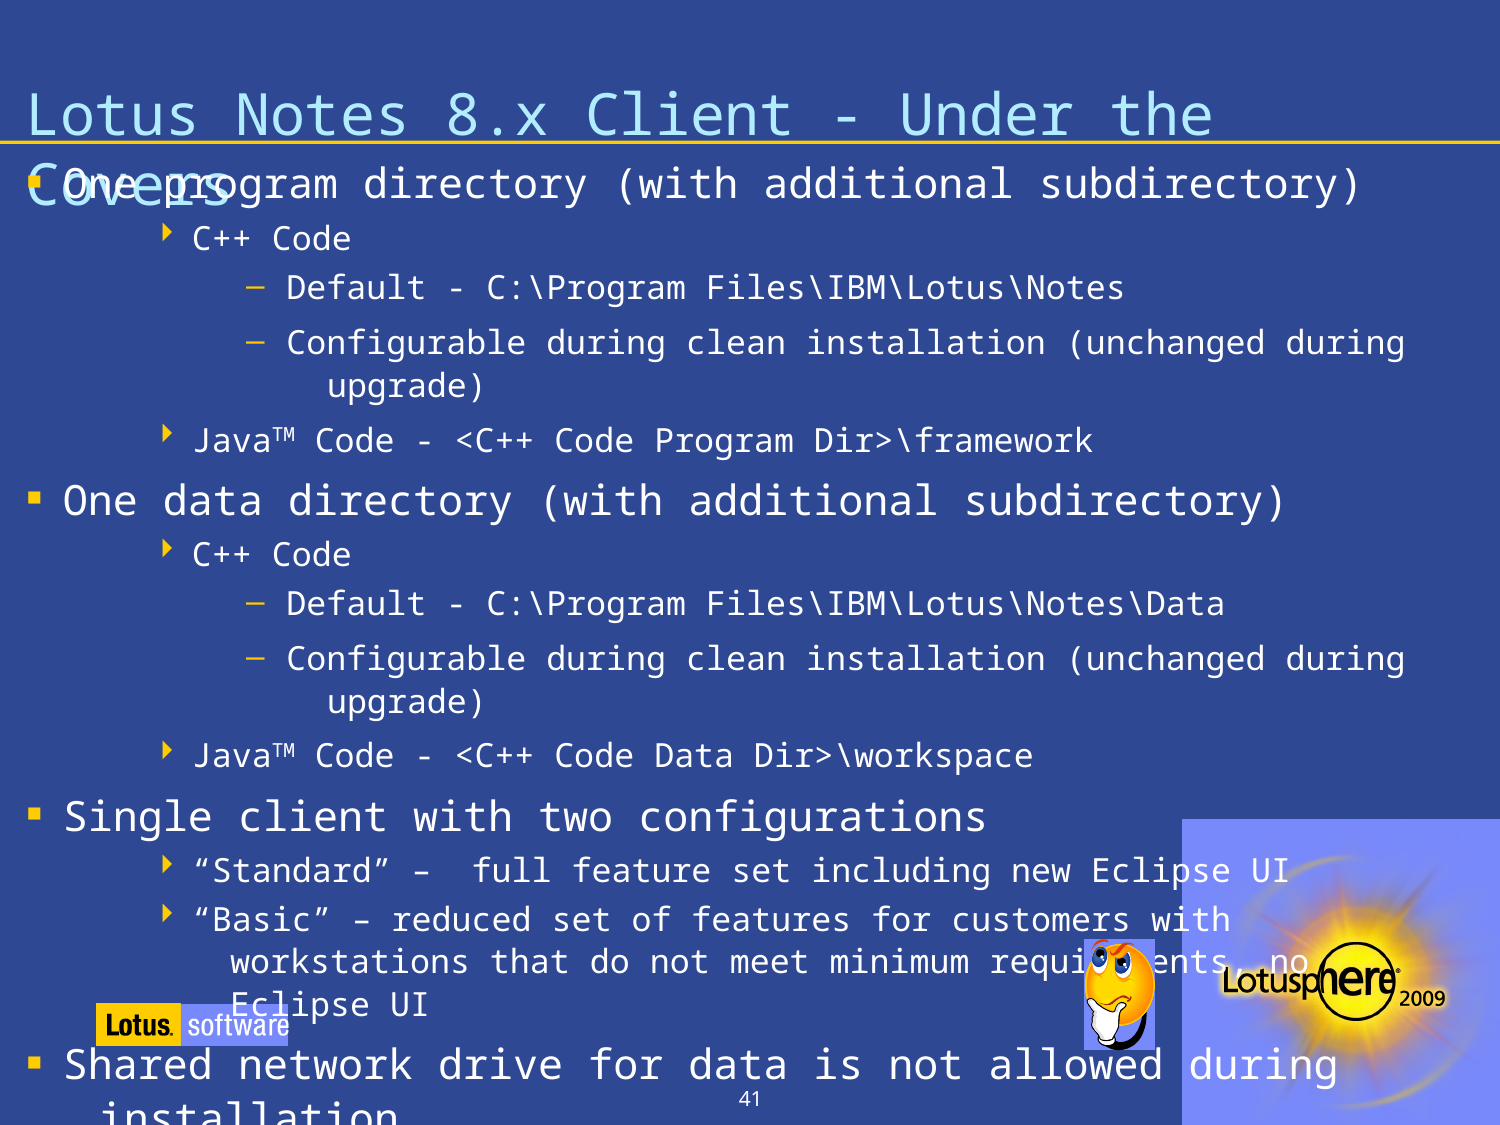

# Lotus Notes 8.x Client - Under the Covers
One program directory (with additional subdirectory)
C++ Code
Default - C:\Program Files\IBM\Lotus\Notes
Configurable during clean installation (unchanged during upgrade)
JavaTM Code - <C++ Code Program Dir>\framework
One data directory (with additional subdirectory)
C++ Code
Default - C:\Program Files\IBM\Lotus\Notes\Data
Configurable during clean installation (unchanged during upgrade)
JavaTM Code - <C++ Code Data Dir>\workspace
Single client with two configurations
“Standard” – full feature set including new Eclipse UI
“Basic” – reduced set of features for customers with workstations that do not meet minimum requirements, no Eclipse UI
Shared network drive for data is not allowed during installation
41